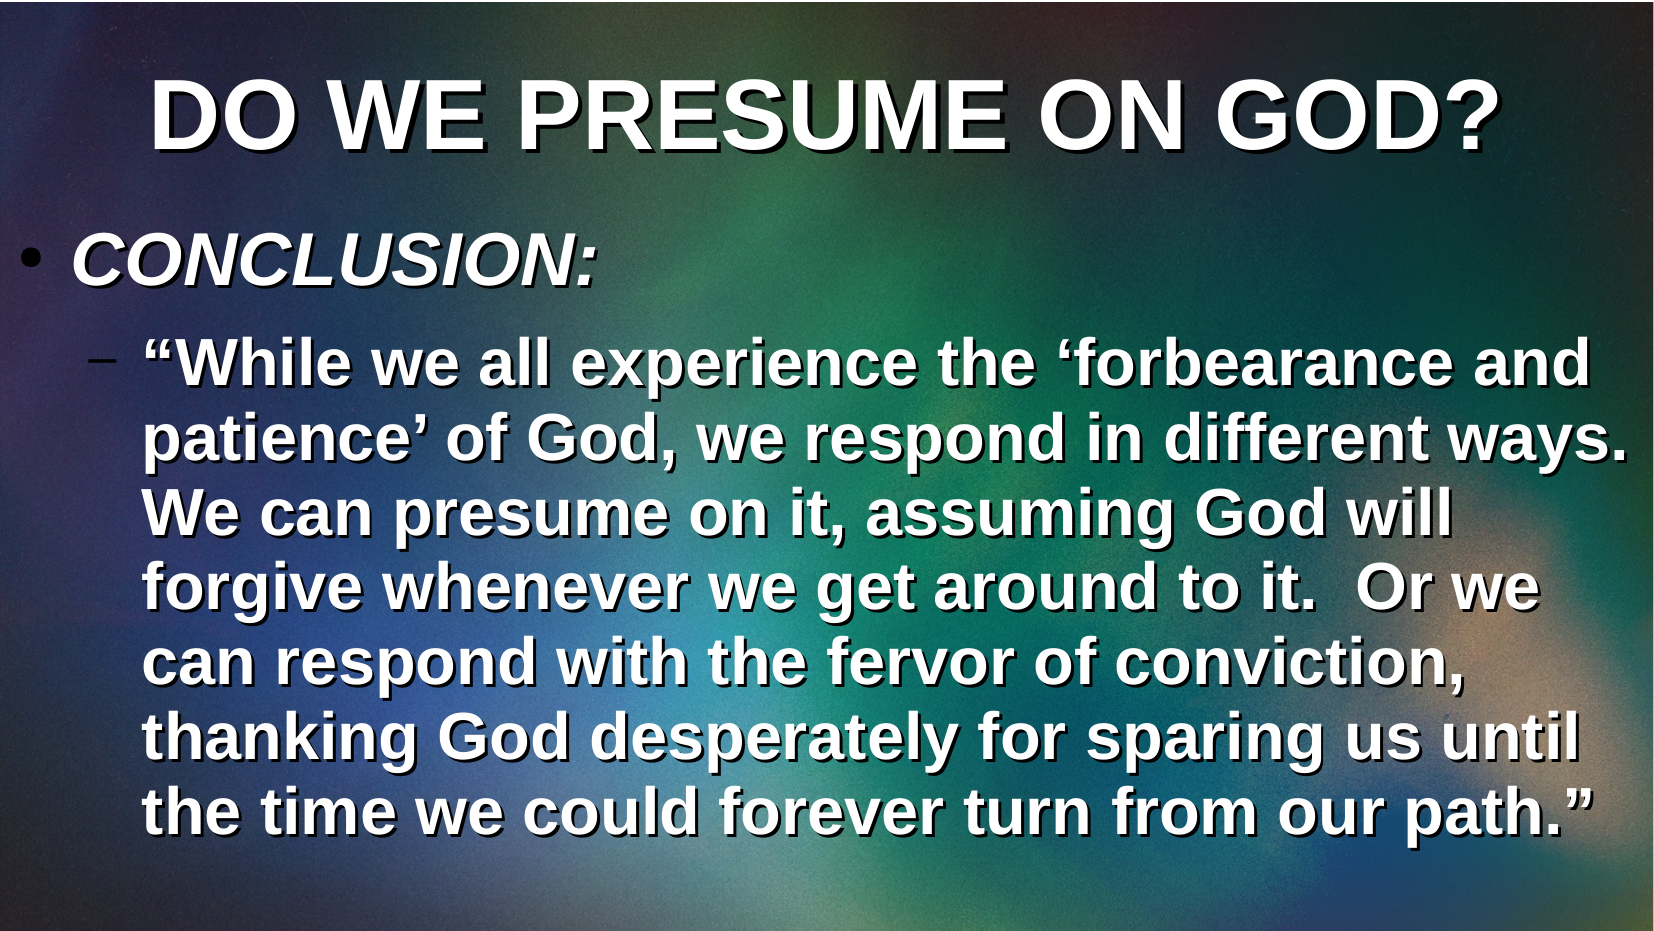

# DO WE PRESUME ON GOD?
CONCLUSION:
“While we all experience the ‘forbearance and patience’ of God, we respond in different ways. We can presume on it, assuming God will forgive whenever we get around to it. Or we can respond with the fervor of conviction, thanking God desperately for sparing us until the time we could forever turn from our path.”